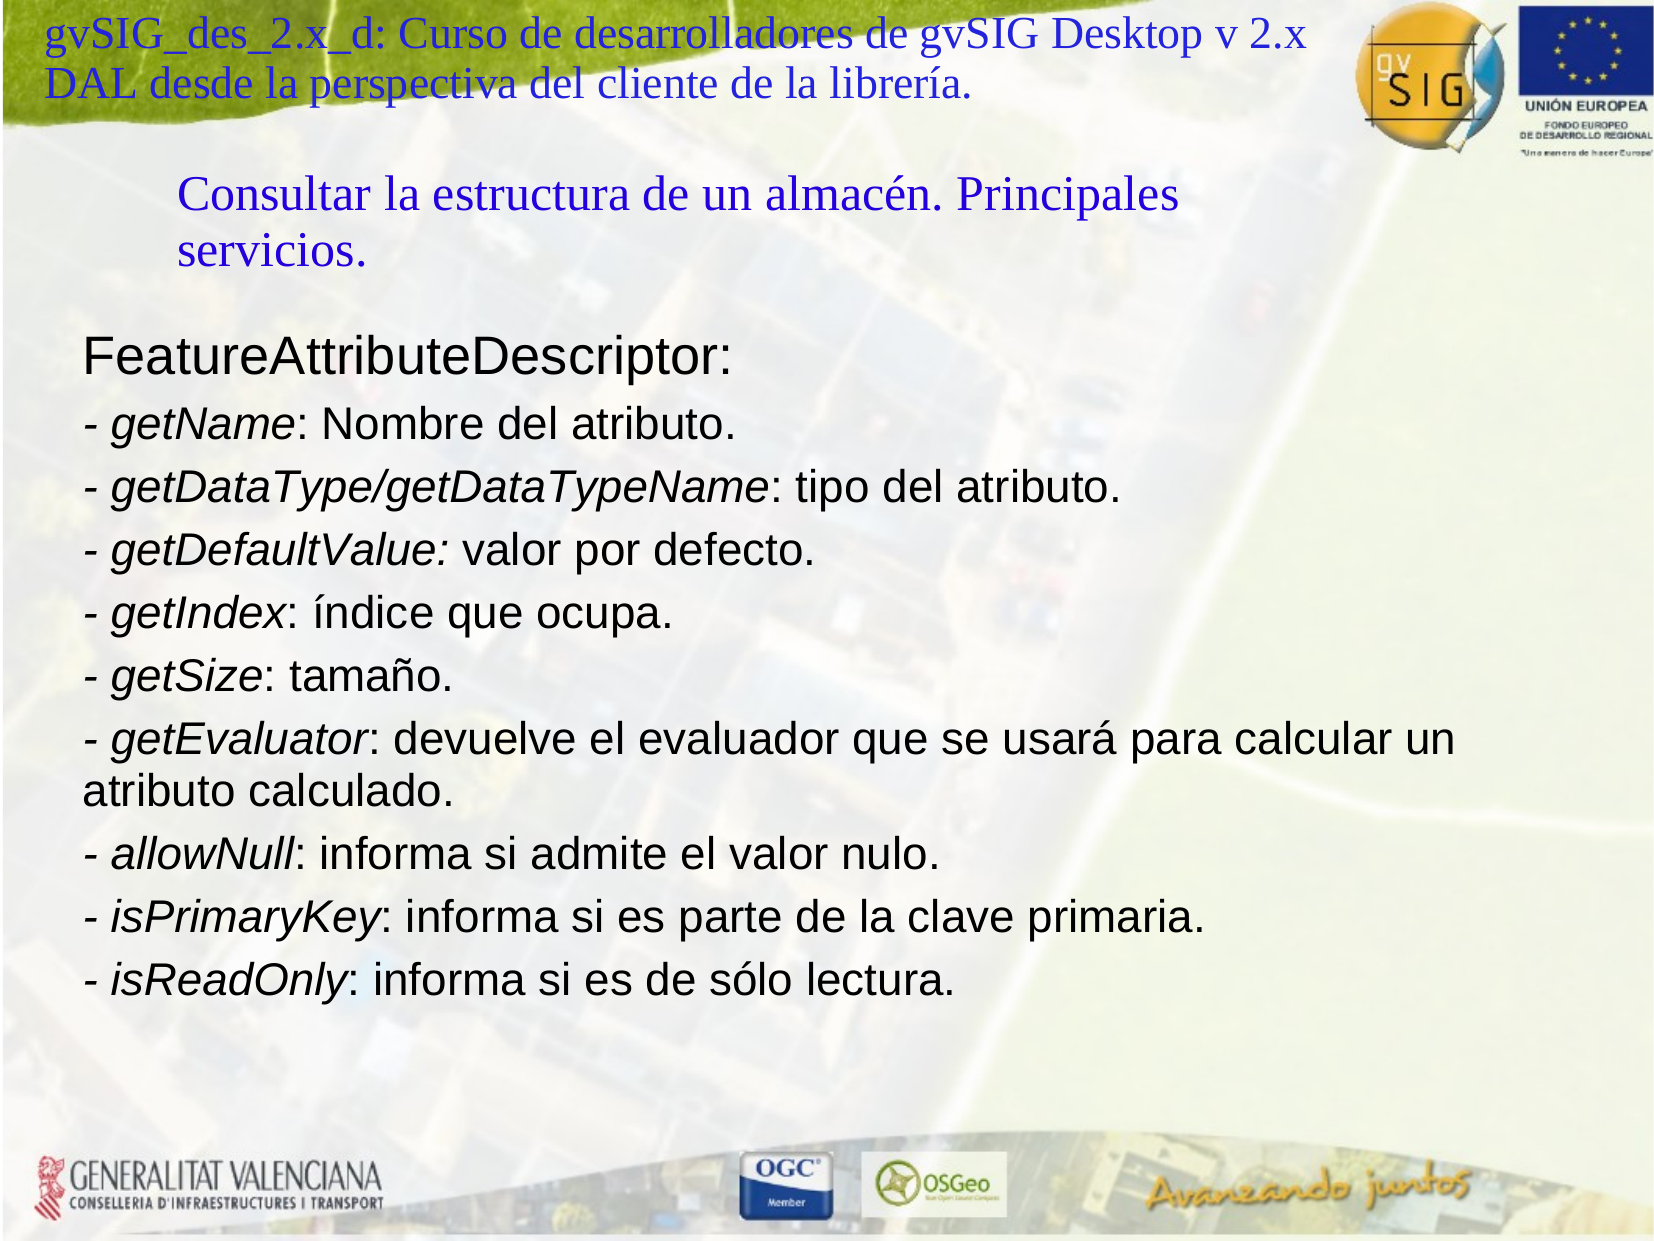

# Consultar la estructura de un almacén. Principales servicios.
FeatureAttributeDescriptor:
- getName: Nombre del atributo.
- getDataType/getDataTypeName: tipo del atributo.
- getDefaultValue: valor por defecto.
- getIndex: índice que ocupa.
- getSize: tamaño.
- getEvaluator: devuelve el evaluador que se usará para calcular un atributo calculado.
- allowNull: informa si admite el valor nulo.
- isPrimaryKey: informa si es parte de la clave primaria.
- isReadOnly: informa si es de sólo lectura.